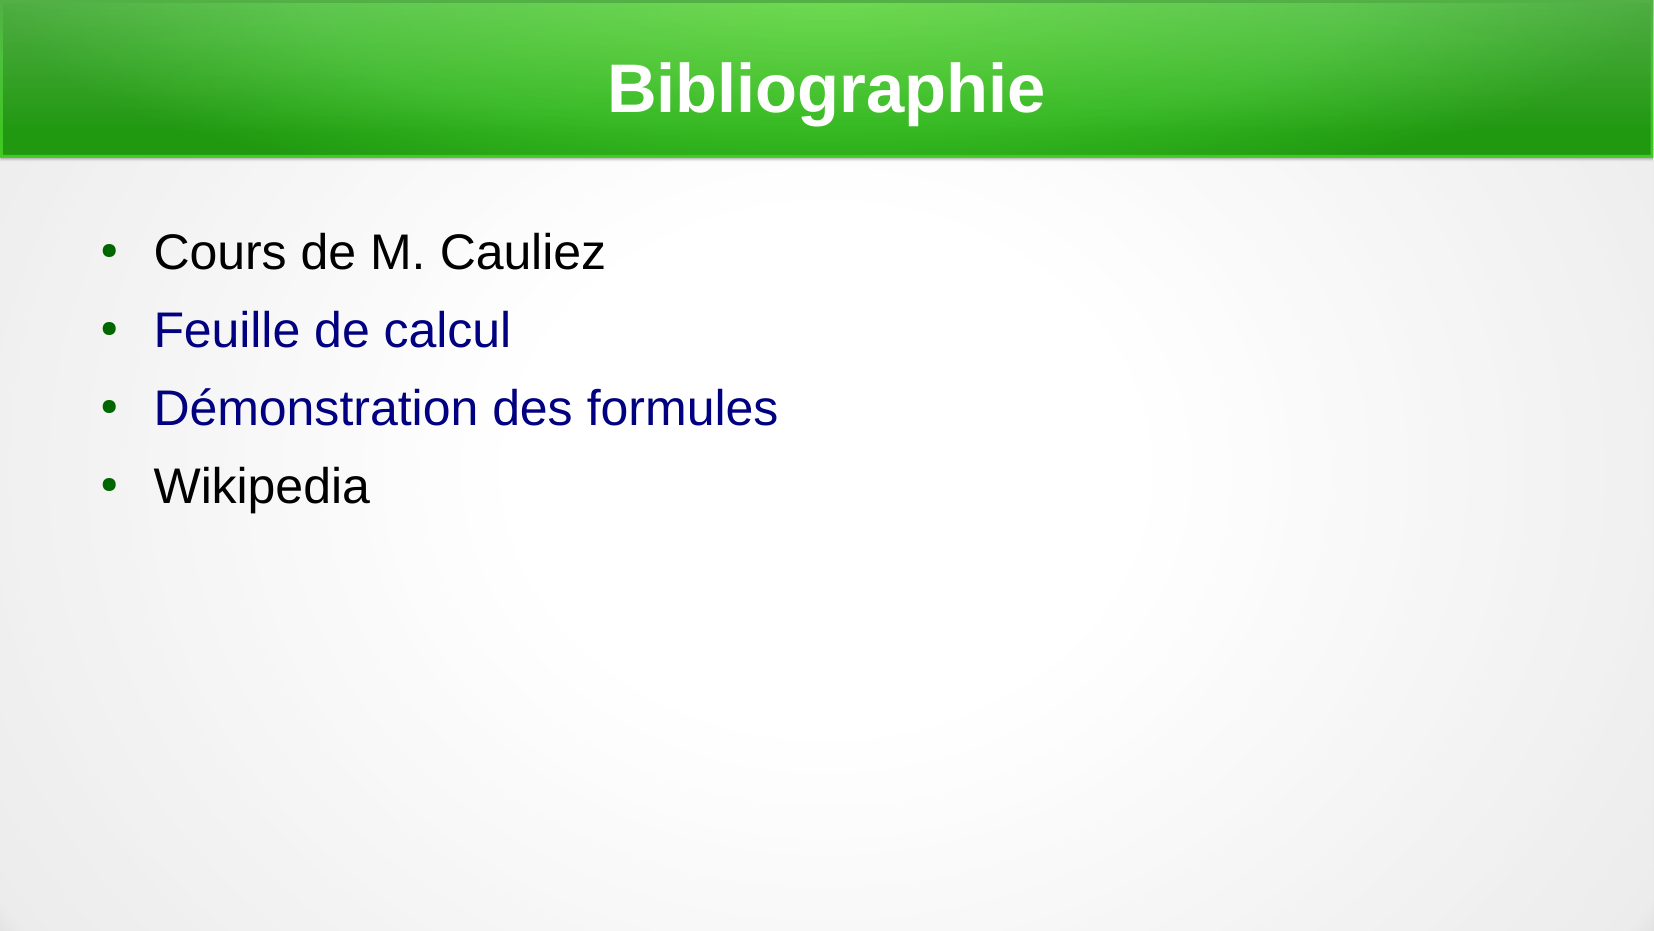

# Bibliographie
Cours de M. Cauliez
Feuille de calcul
Démonstration des formules
Wikipedia